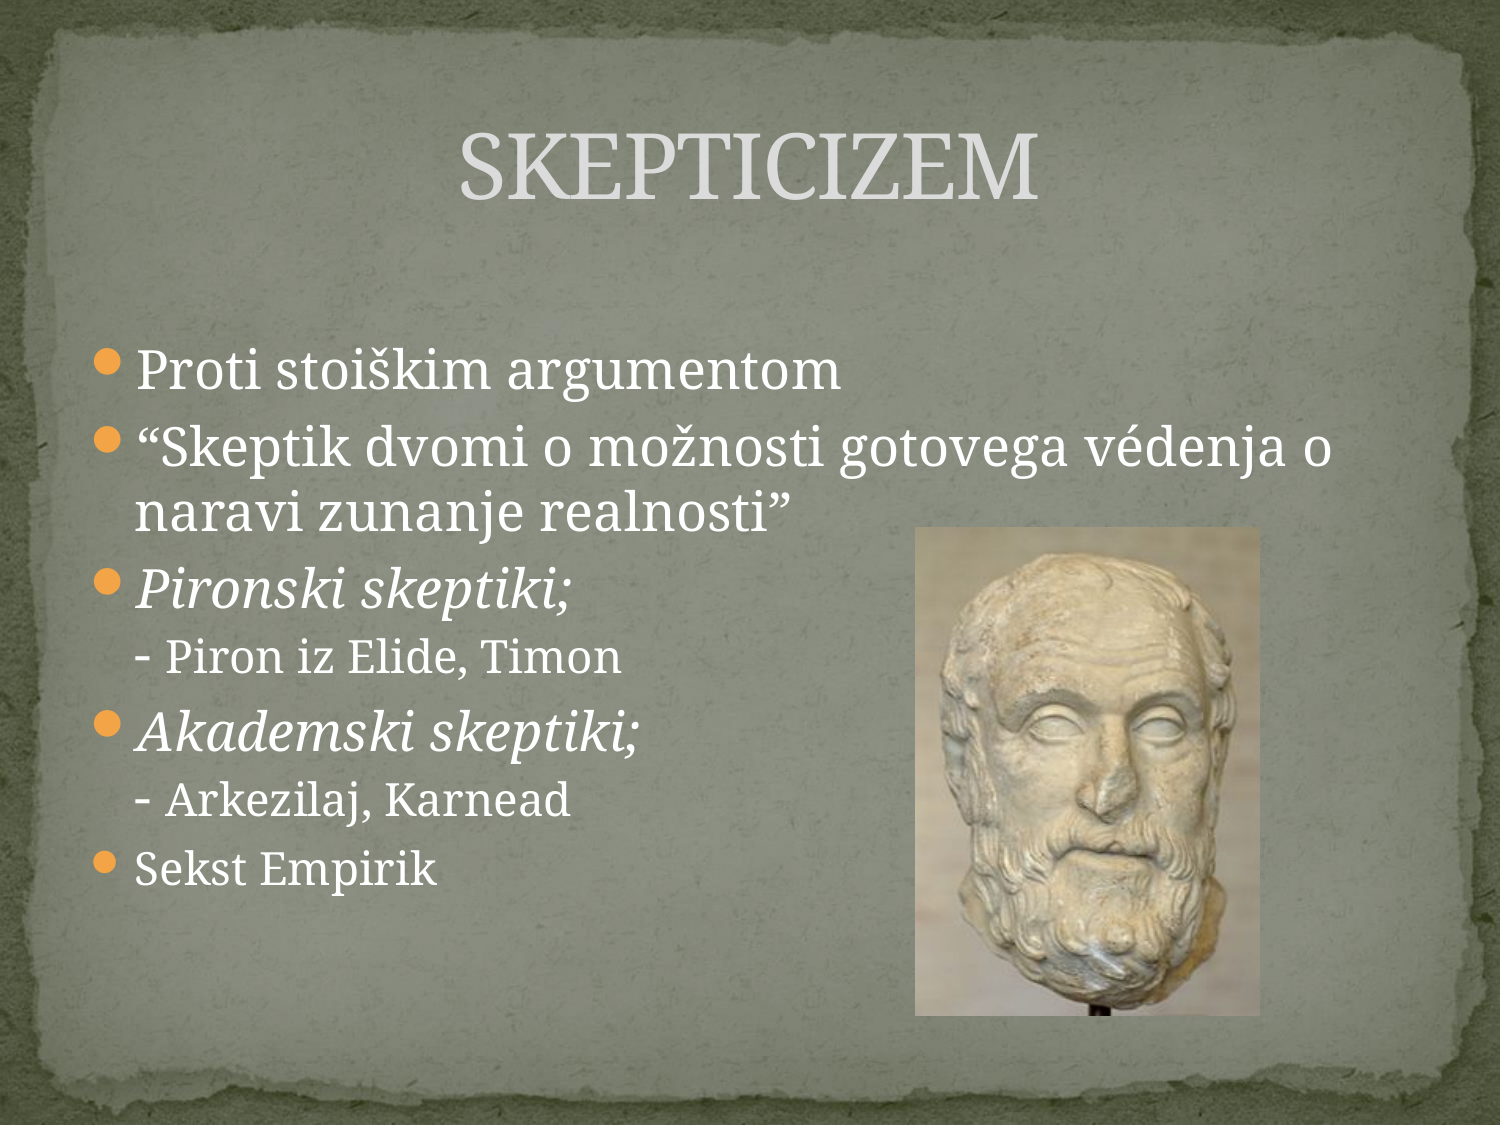

SKEPTICIZEM
# Proti stoiškim argumentom
“Skeptik dvomi o možnosti gotovega védenja o naravi zunanje realnosti”
Pironski skeptiki;
- Piron iz Elide, Timon
Akademski skeptiki;
- Arkezilaj, Karnead
Sekst Empirik